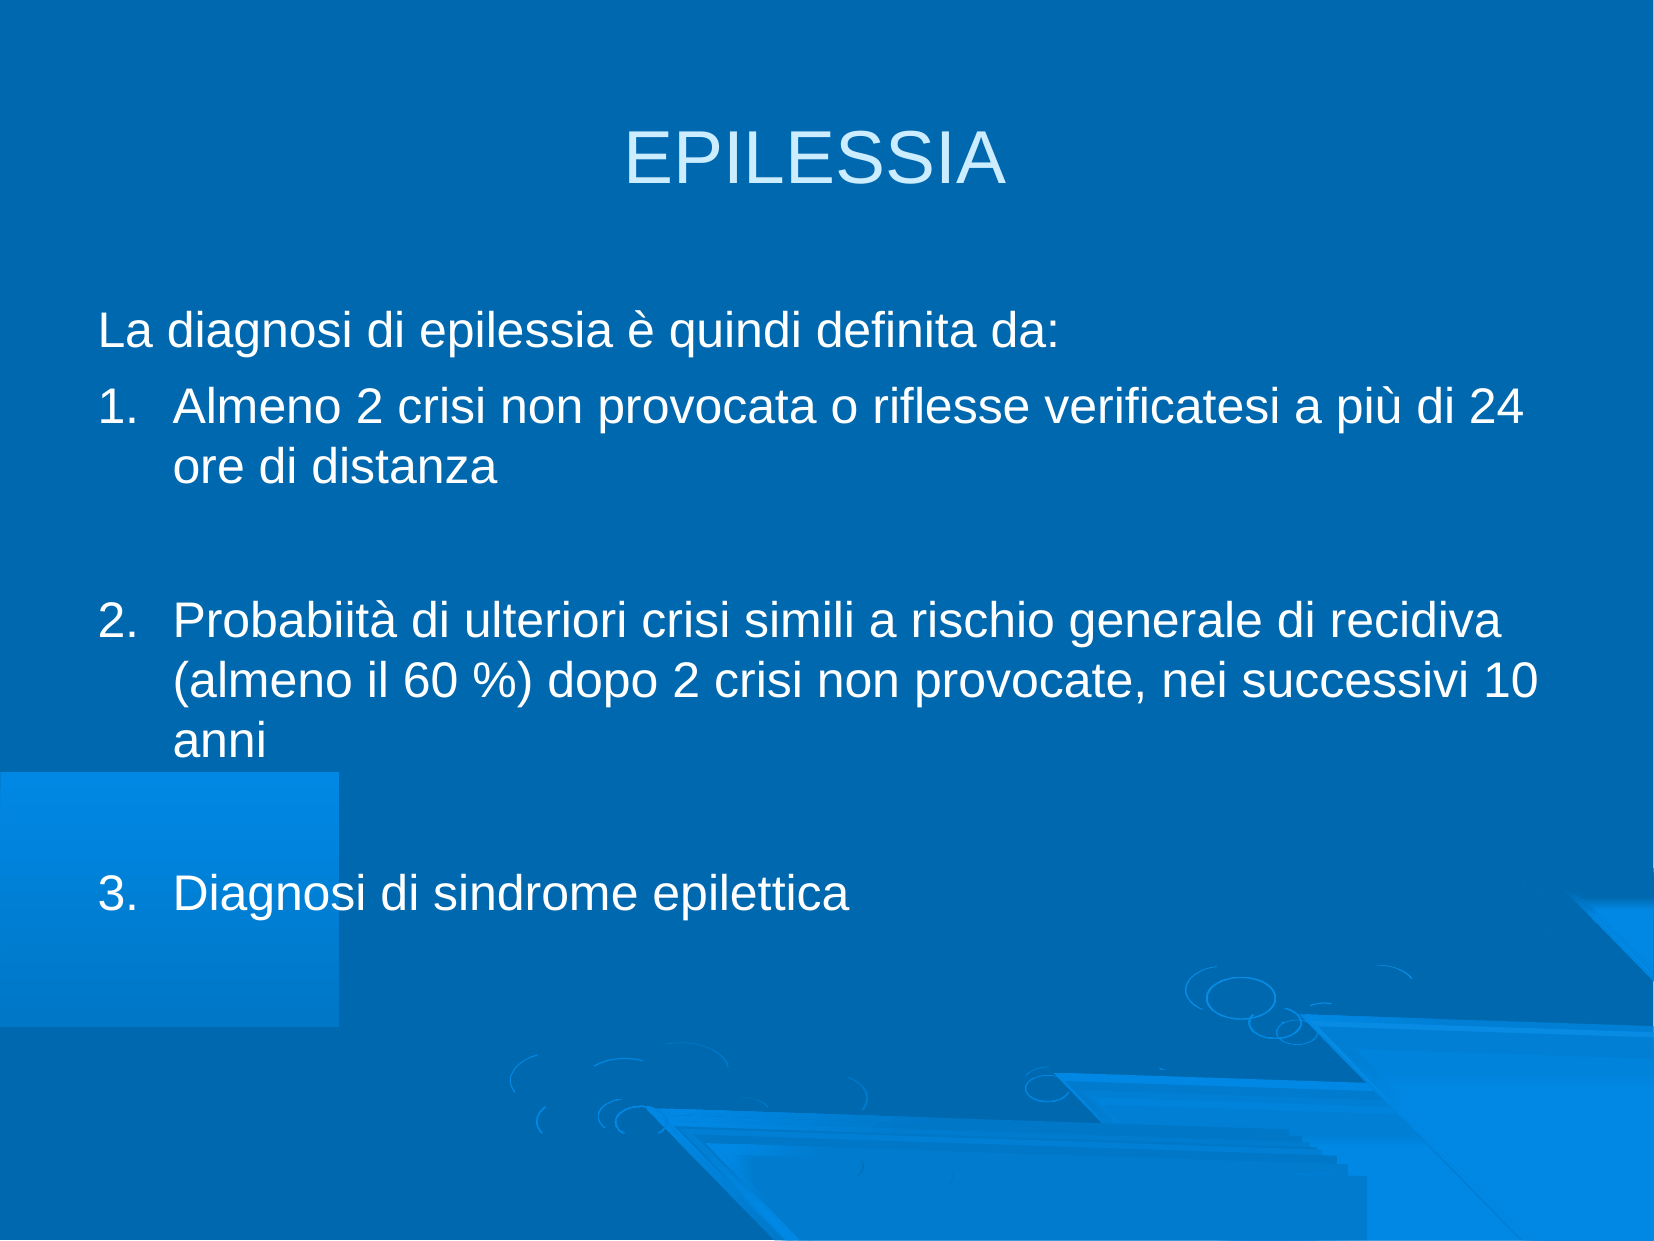

# EPILESSIA
La diagnosi di epilessia è quindi definita da:
Almeno 2 crisi non provocata o riflesse verificatesi a più di 24 ore di distanza
Probabiità di ulteriori crisi simili a rischio generale di recidiva (almeno il 60 %) dopo 2 crisi non provocate, nei successivi 10 anni
Diagnosi di sindrome epilettica